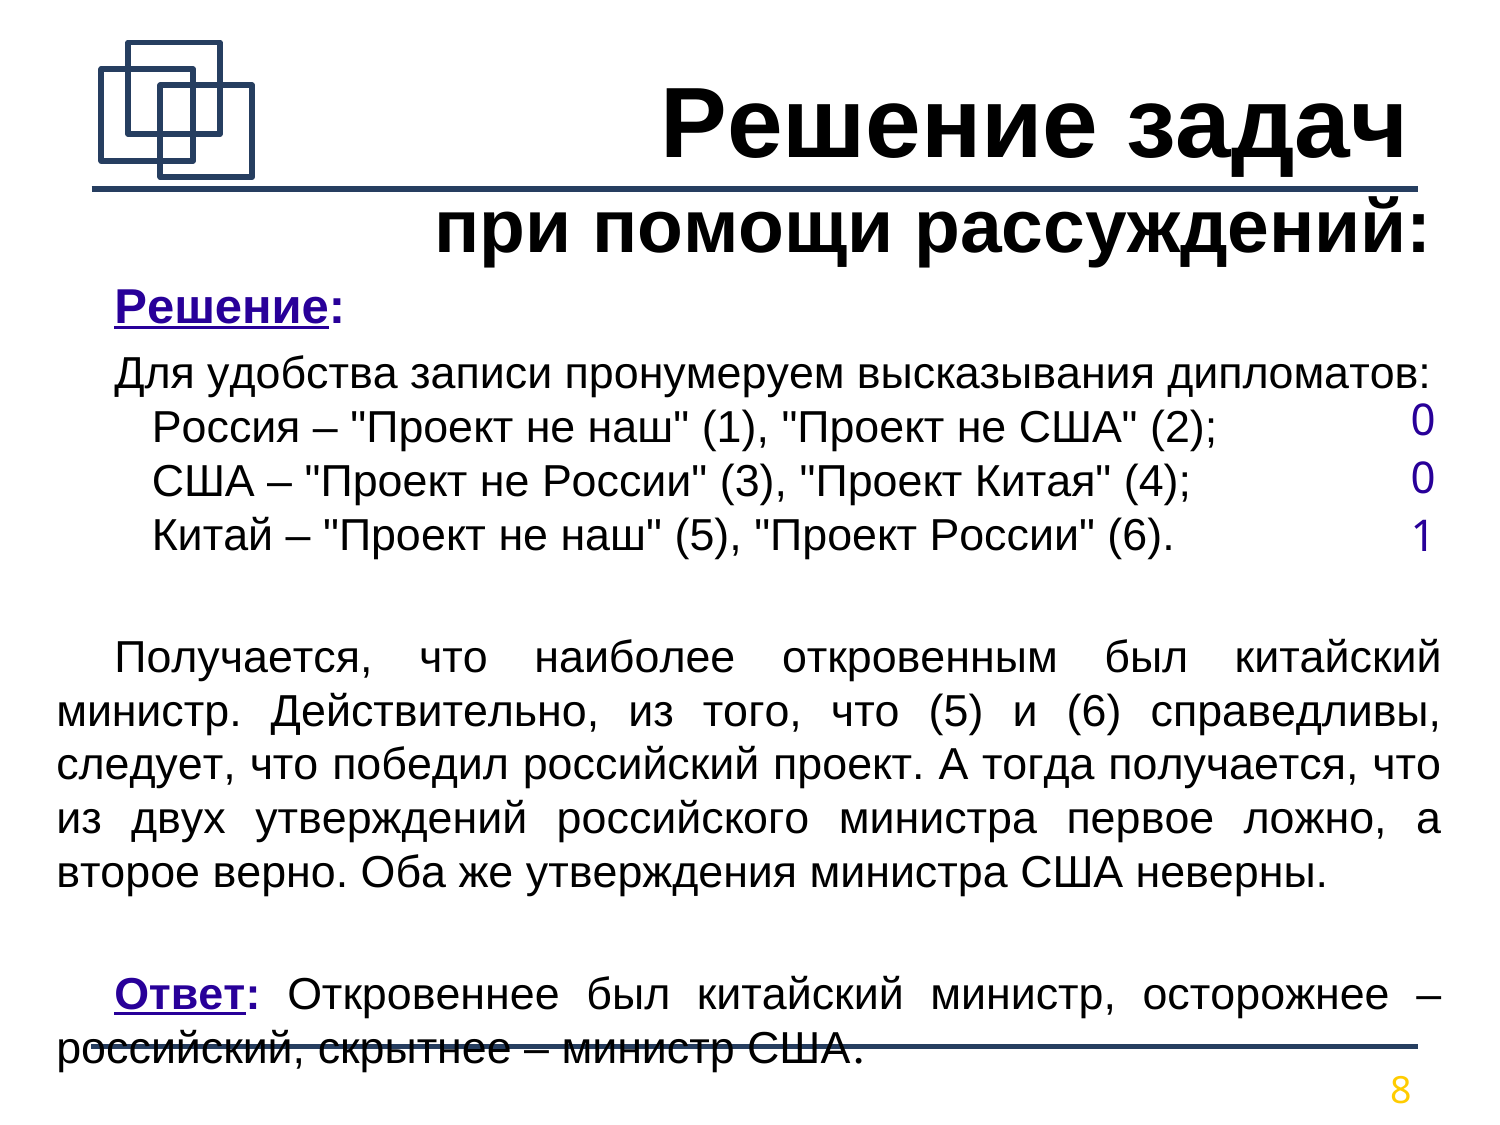

Решение задач
при помощи рассуждений:
# Решение:
Для удобства записи пронумеруем высказывания дипломатов:
 Россия – "Проект не наш" (1), "Проект не США" (2);
 США – "Проект не России" (3), "Проект Китая" (4);
 Китай – "Проект не наш" (5), "Проект России" (6).
Получается, что наиболее откровенным был китайский министр. Действительно, из того, что (5) и (6) справедливы, следует, что победил российский проект. А тогда получается, что из двух утверждений российского министра первое ложно, а второе верно. Оба же утверждения министра США неверны.
Ответ: Откровеннее был китайский министр, осторожнее – российский, скрытнее – министр США.
0
0
1